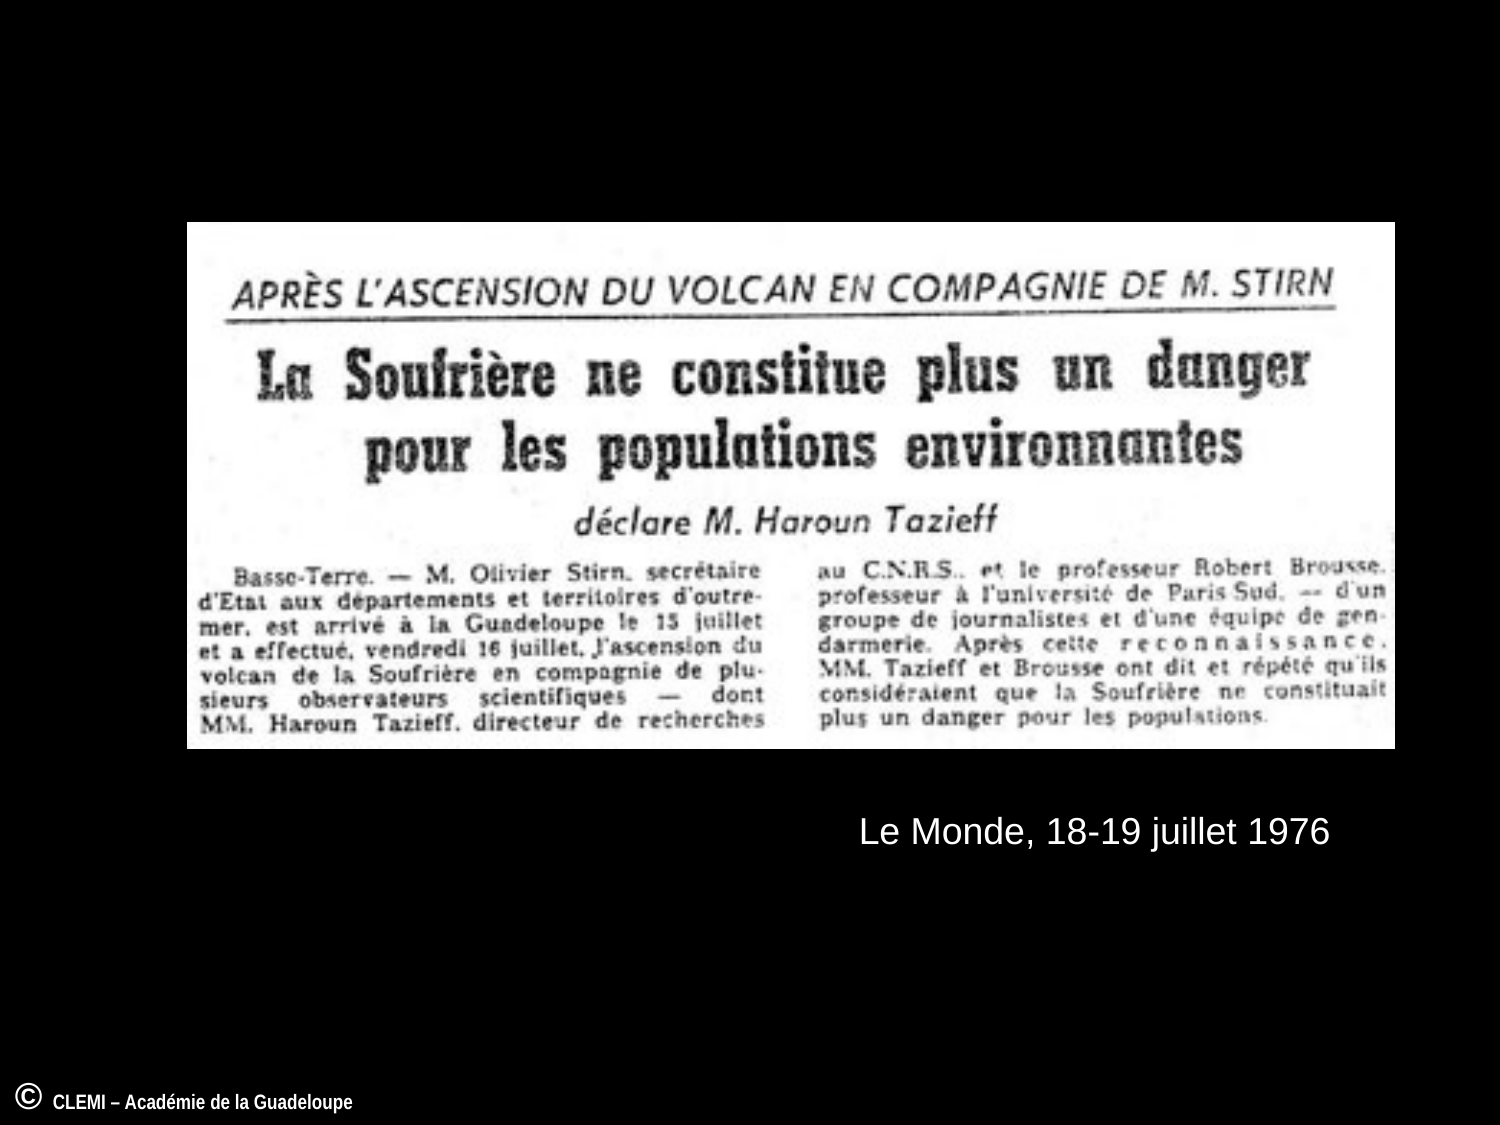

# Le Monde, 18-19 juillet 1976
© CLEMI – Académie de la Guadeloupe